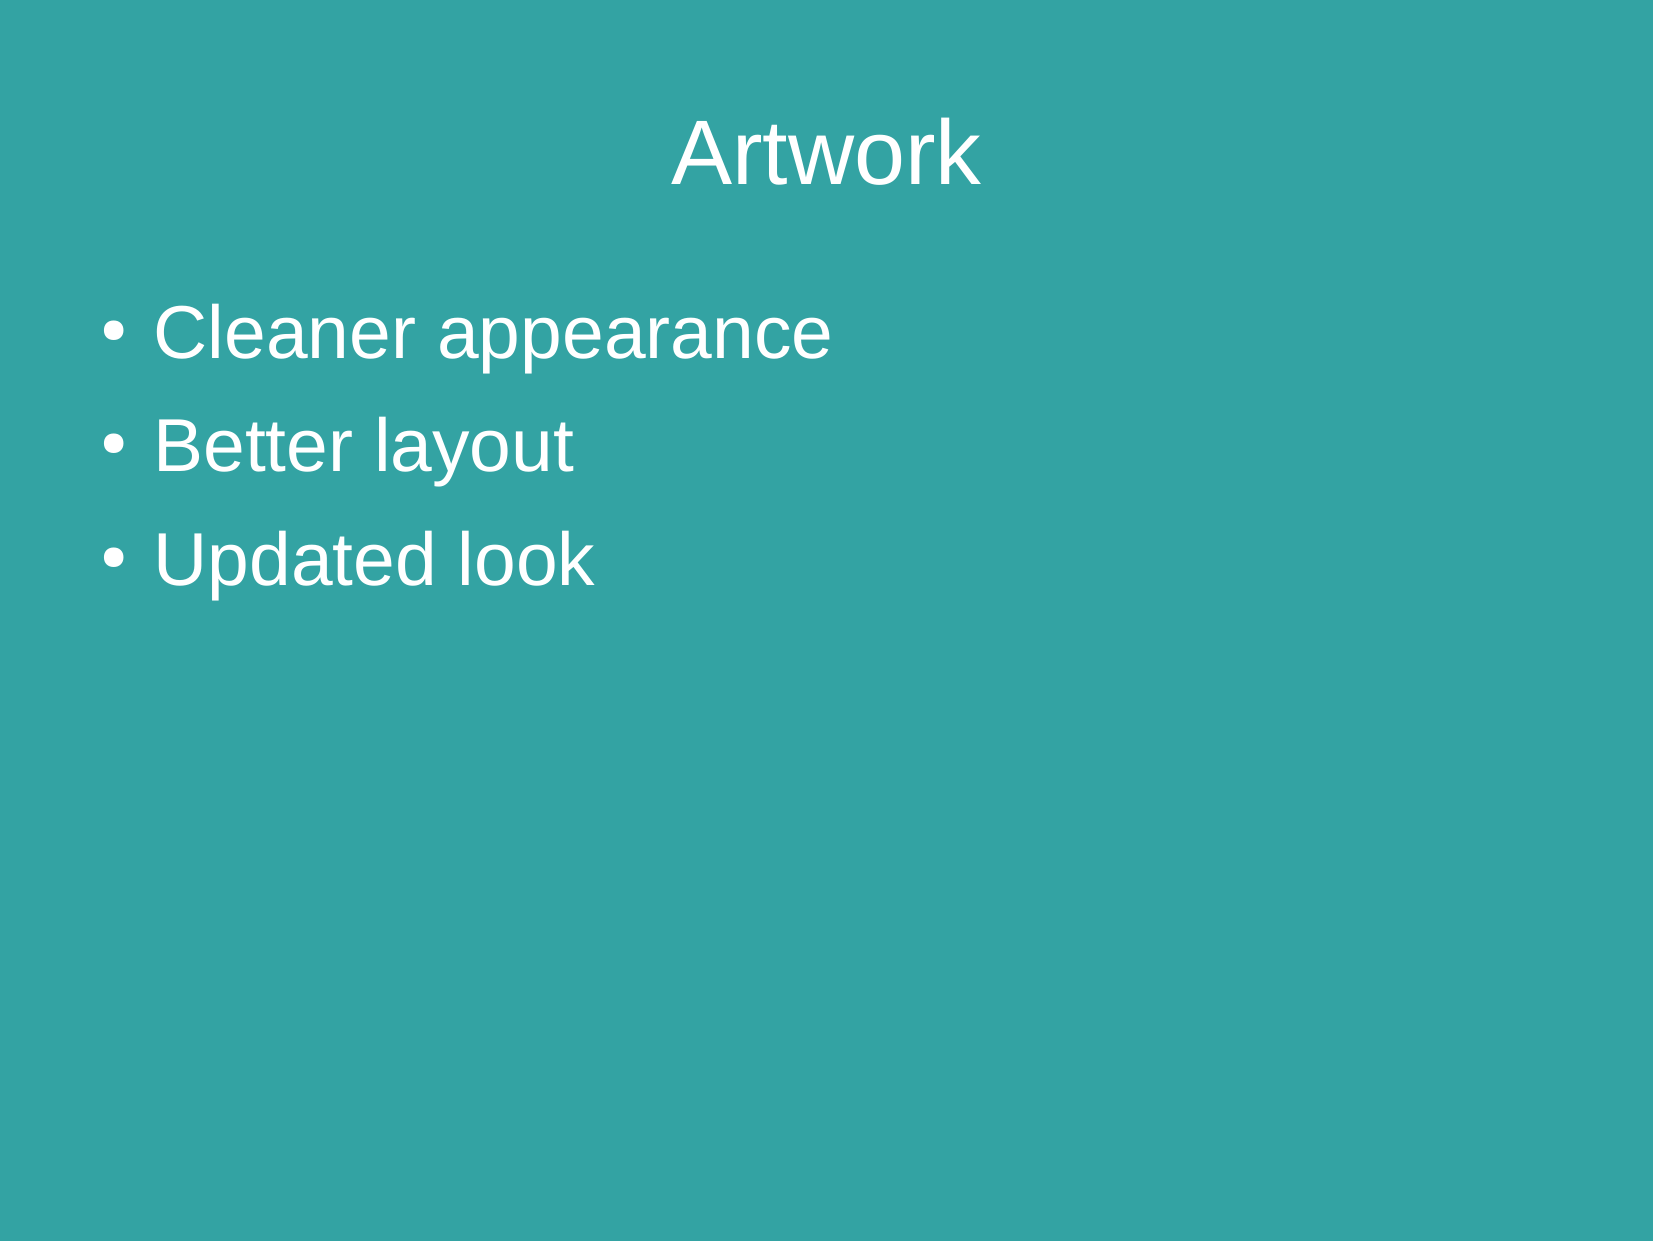

# Artwork
Cleaner appearance
Better layout
Updated look